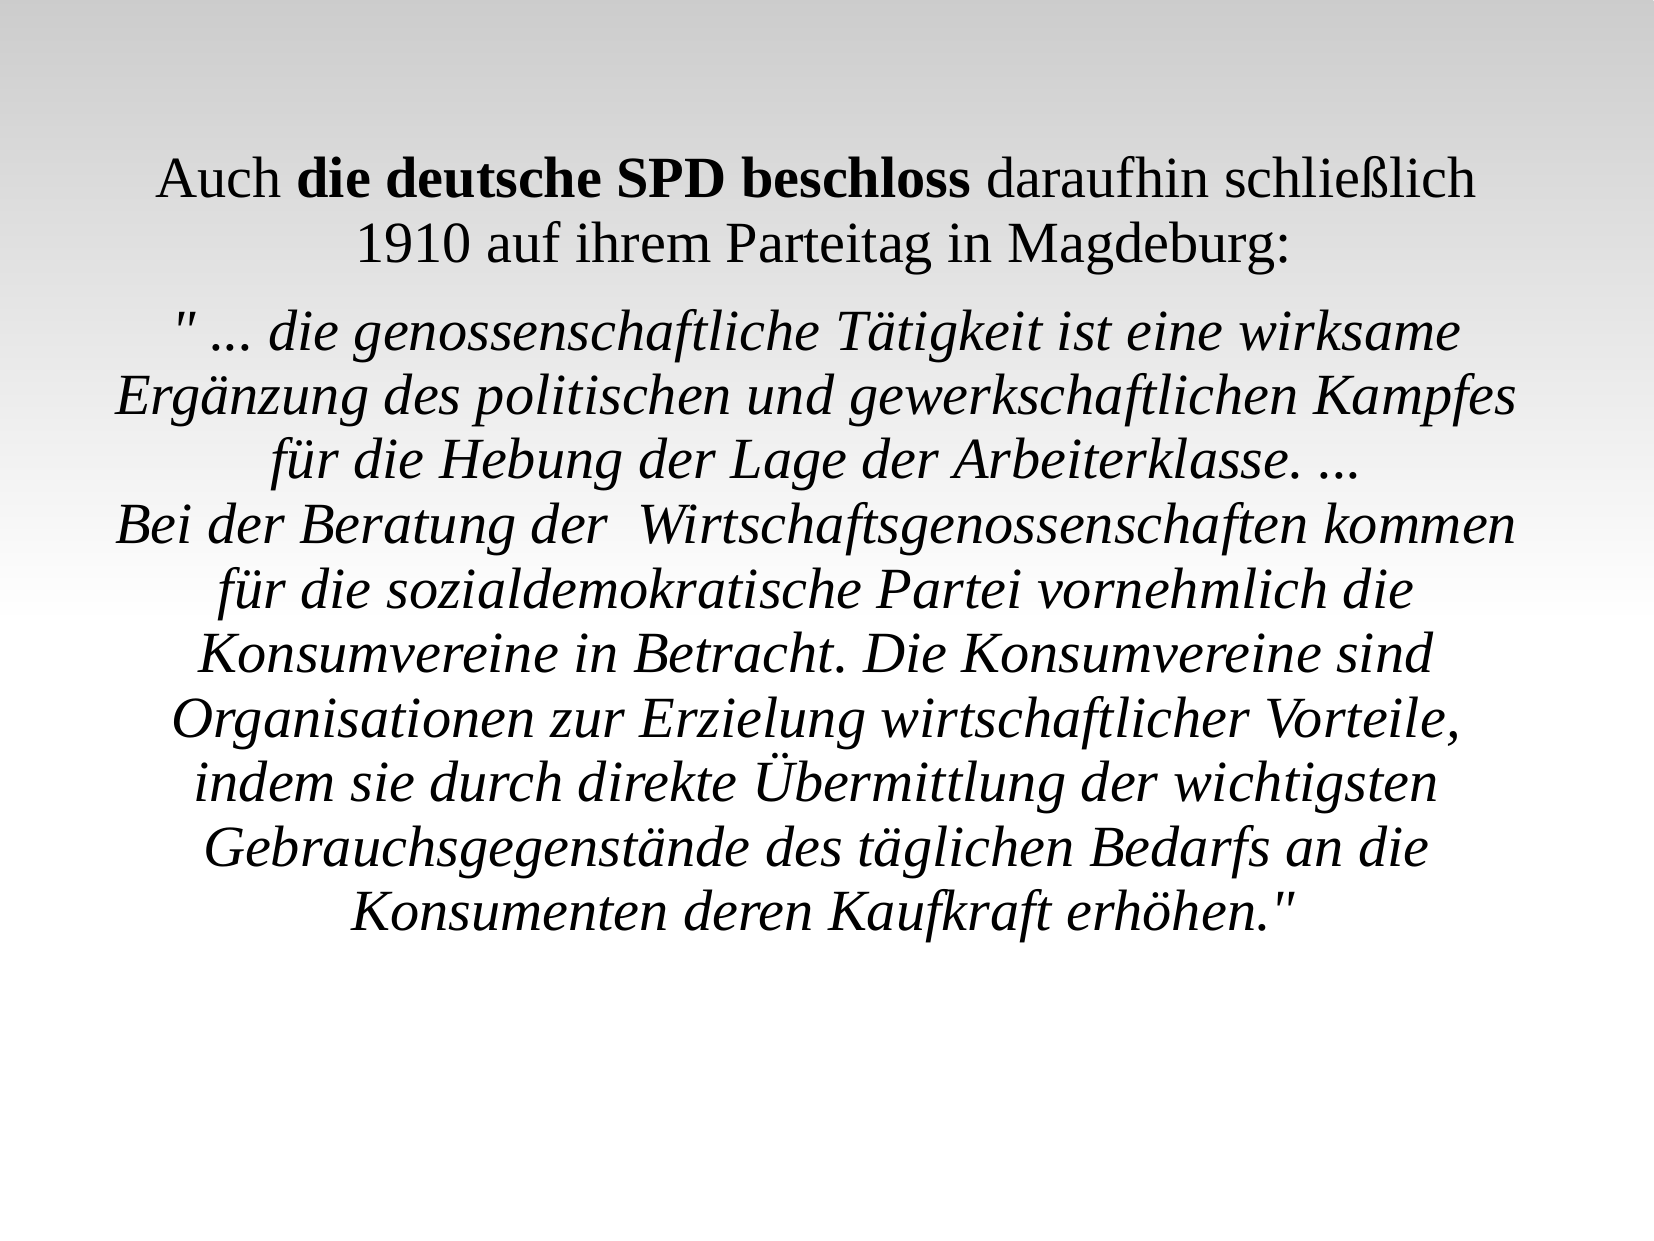

Auch die deutsche SPD beschloss daraufhin schließlich
1910 auf ihrem Parteitag in Magdeburg:
" ... die genossenschaftliche Tätigkeit ist eine wirksame
Ergänzung des politischen und gewerkschaftlichen Kampfes
für die Hebung der Lage der Arbeiterklasse. ...
Bei der Beratung der Wirtschaftsgenossenschaften kommen
für die sozialdemokratische Partei vornehmlich die
Konsumvereine in Betracht. Die Konsumvereine sind
Organisationen zur Erzielung wirtschaftlicher Vorteile,
indem sie durch direkte Übermittlung der wichtigsten
Gebrauchsgegenstände des täglichen Bedarfs an die
Konsumenten deren Kaufkraft erhöhen."